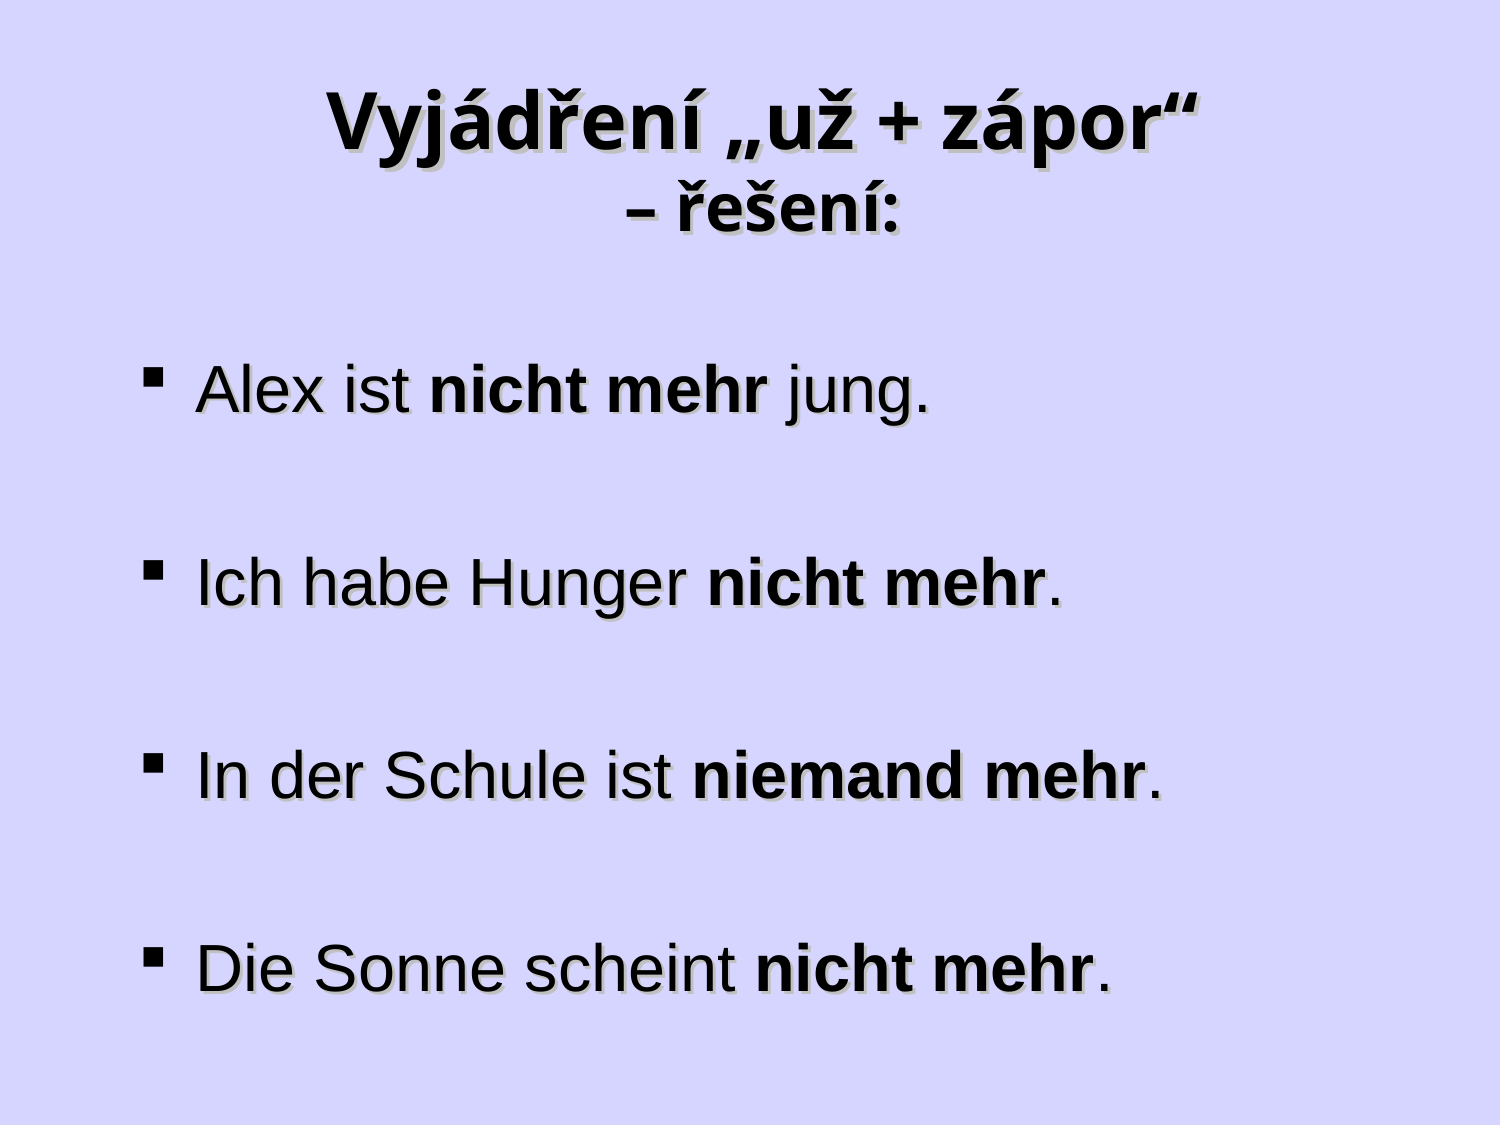

# Vyjádření „už + zápor“ – řešení:
Alex ist nicht mehr jung.
Ich habe Hunger nicht mehr.
In der Schule ist niemand mehr.
Die Sonne scheint nicht mehr.